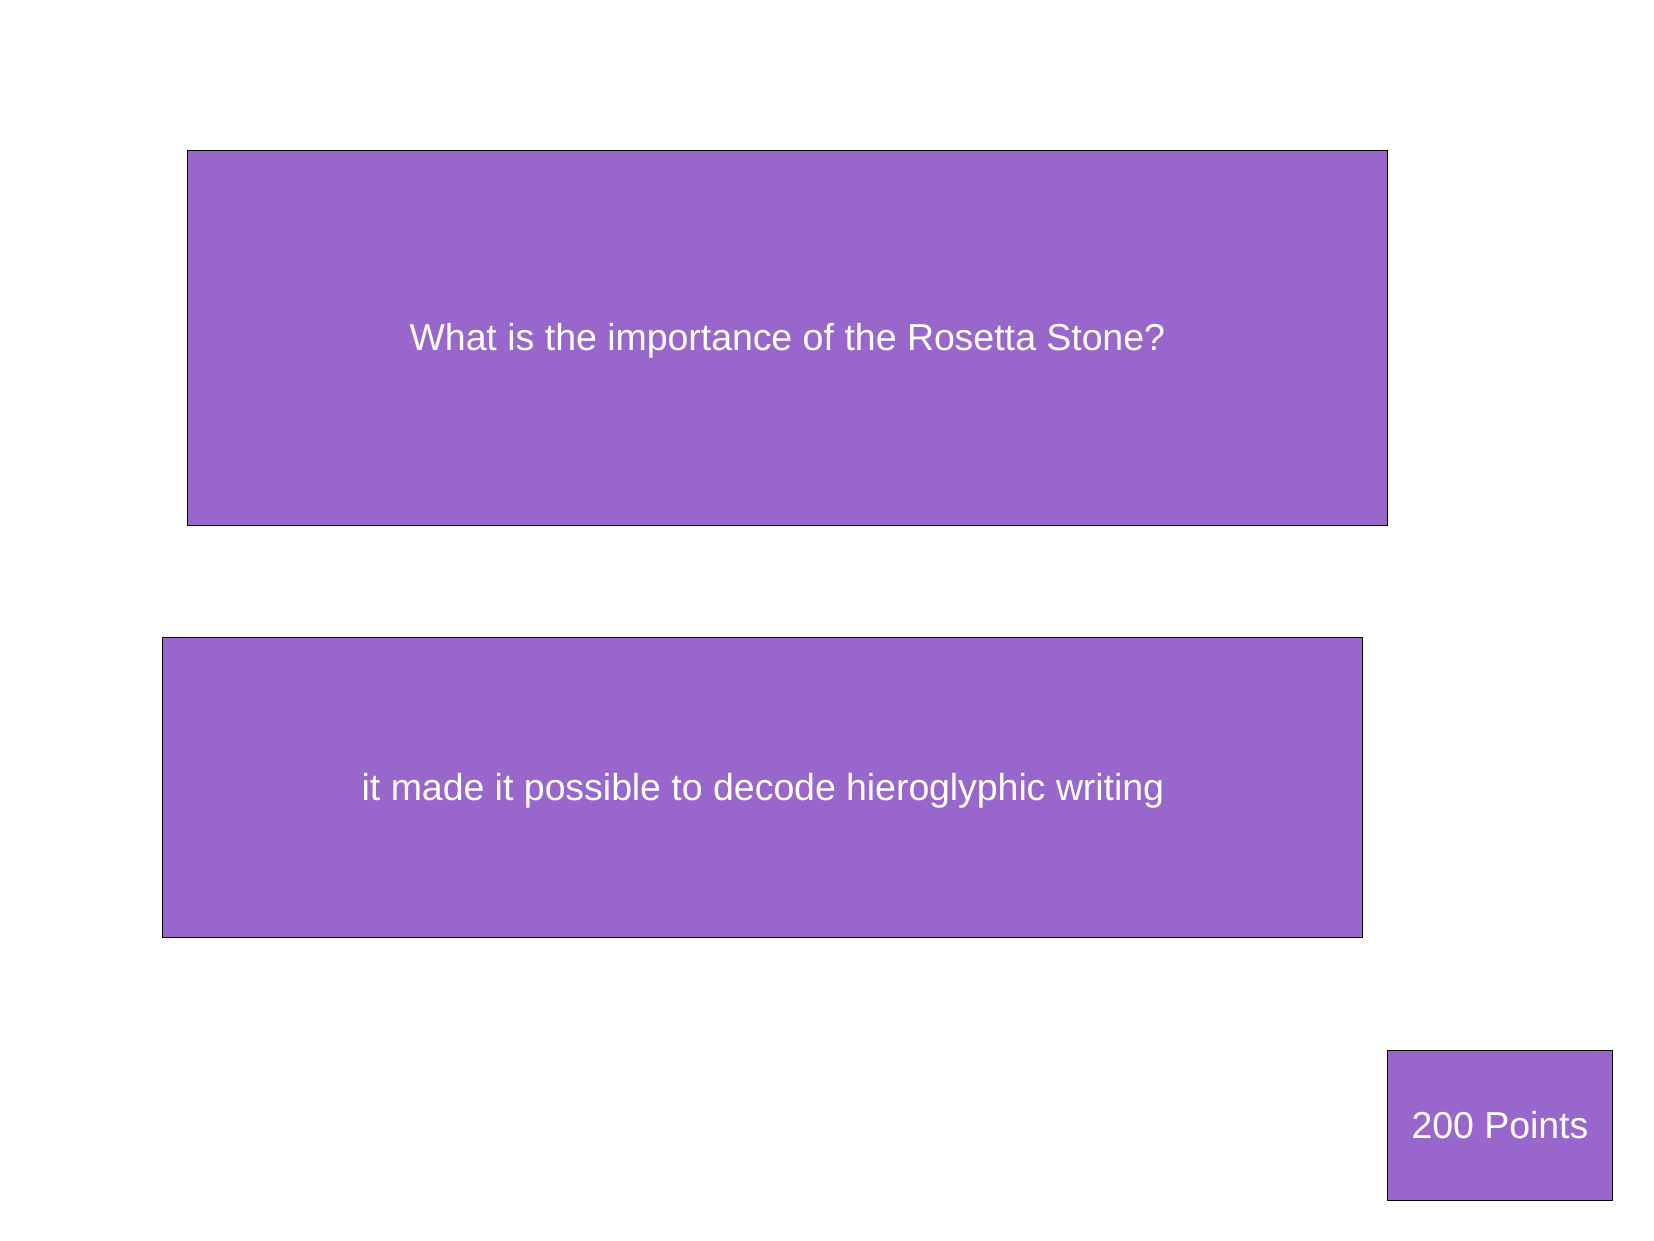

What is the importance of the Rosetta Stone?
it made it possible to decode hieroglyphic writing
200 Points